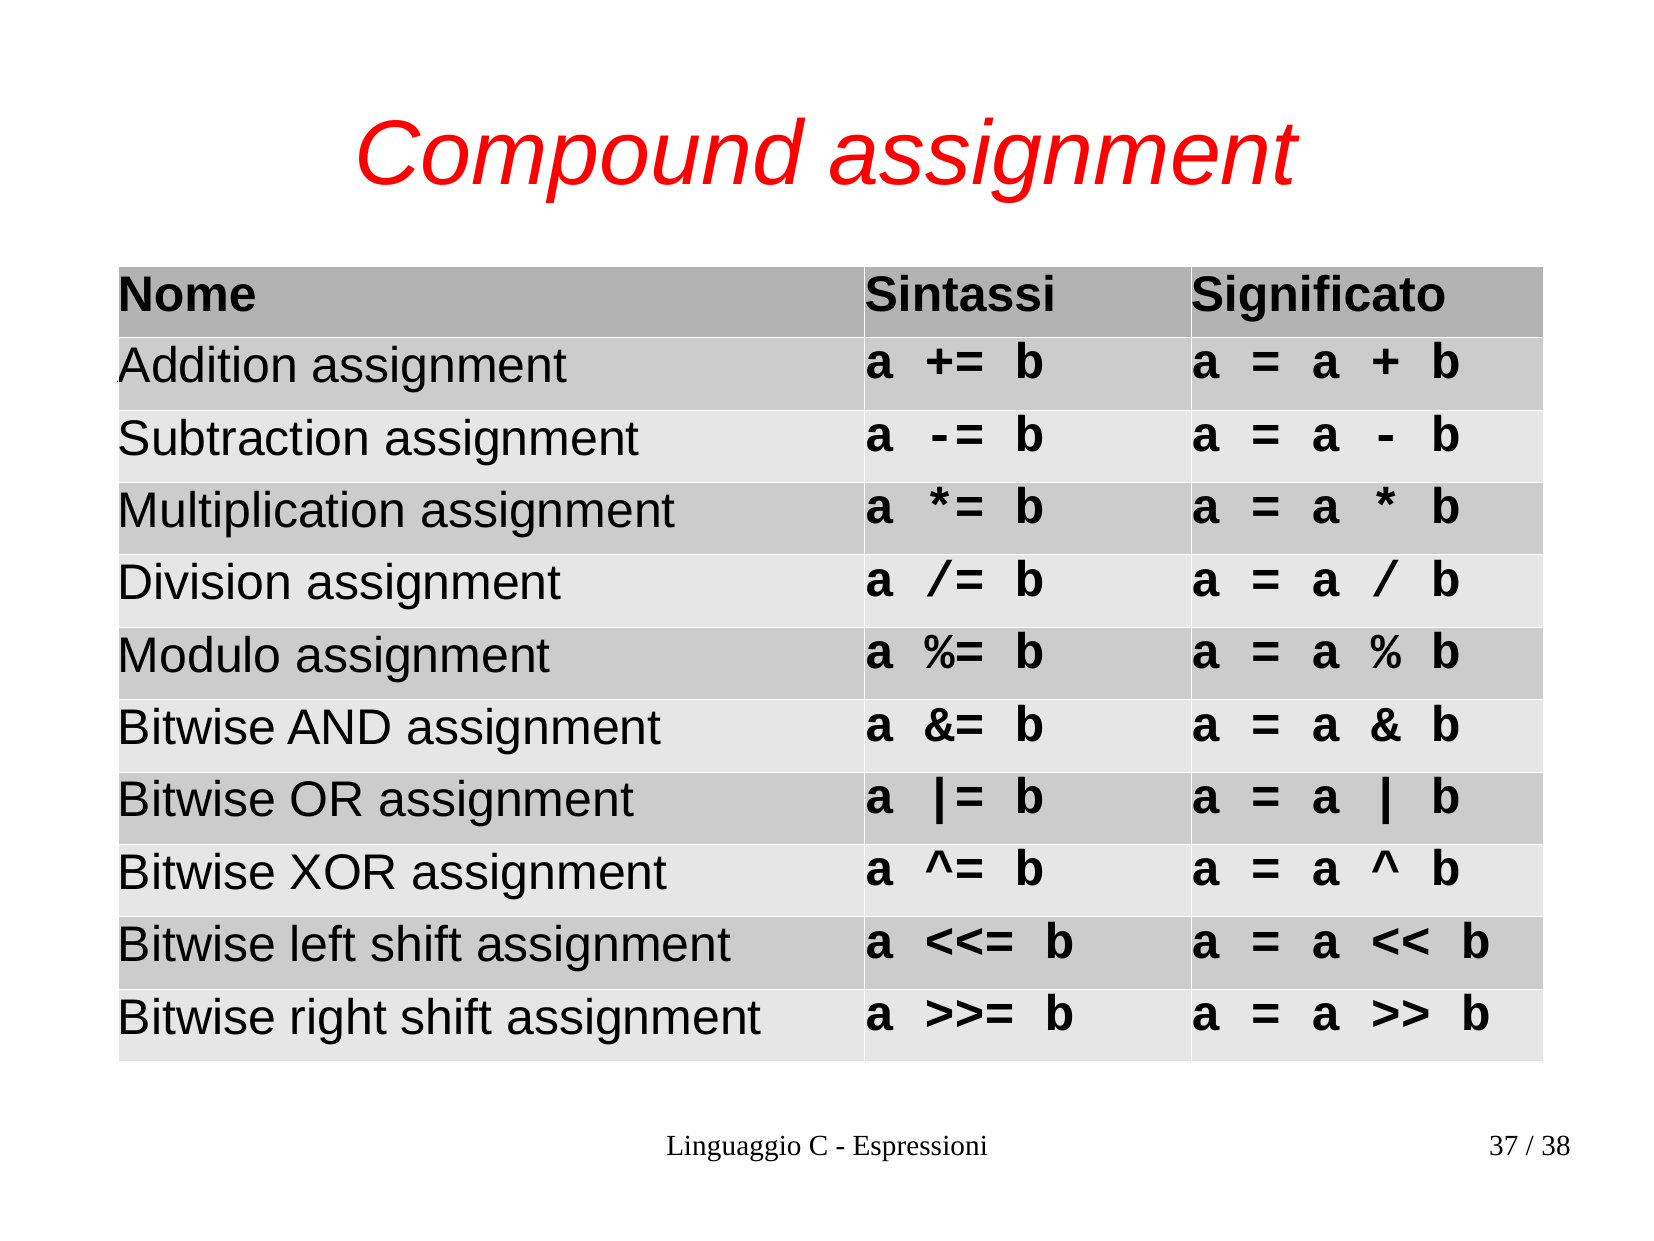

# Compound assignment
| Nome | Sintassi | Significato |
| --- | --- | --- |
| Addition assignment | a += b | a = a + b |
| Subtraction assignment | a -= b | a = a - b |
| Multiplication assignment | a \*= b | a = a \* b |
| Division assignment | a /= b | a = a / b |
| Modulo assignment | a %= b | a = a % b |
| Bitwise AND assignment | a &= b | a = a & b |
| Bitwise OR assignment | a |= b | a = a | b |
| Bitwise XOR assignment | a ^= b | a = a ^ b |
| Bitwise left shift assignment | a <<= b | a = a << b |
| Bitwise right shift assignment | a >>= b | a = a >> b |
Linguaggio C - Espressioni
37